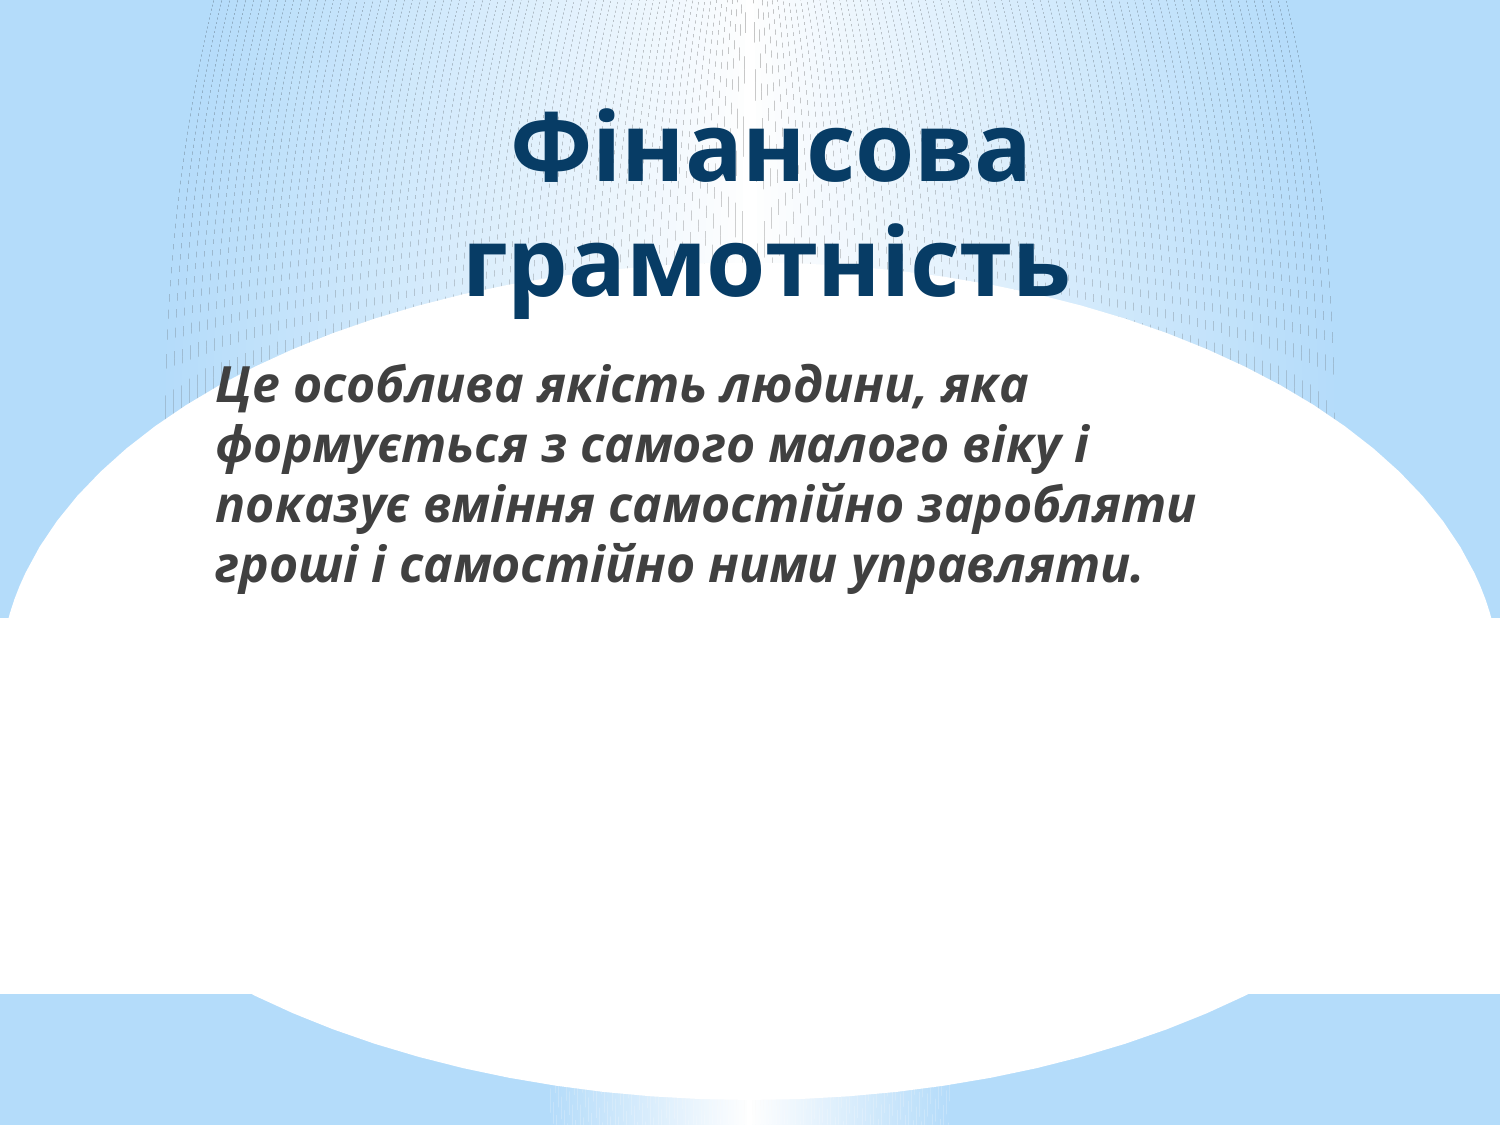

# Фінансова грамотність
Це особлива якість людини, яка формується з самого малого віку і показує вміння самостійно заробляти гроші і самостійно ними управляти.